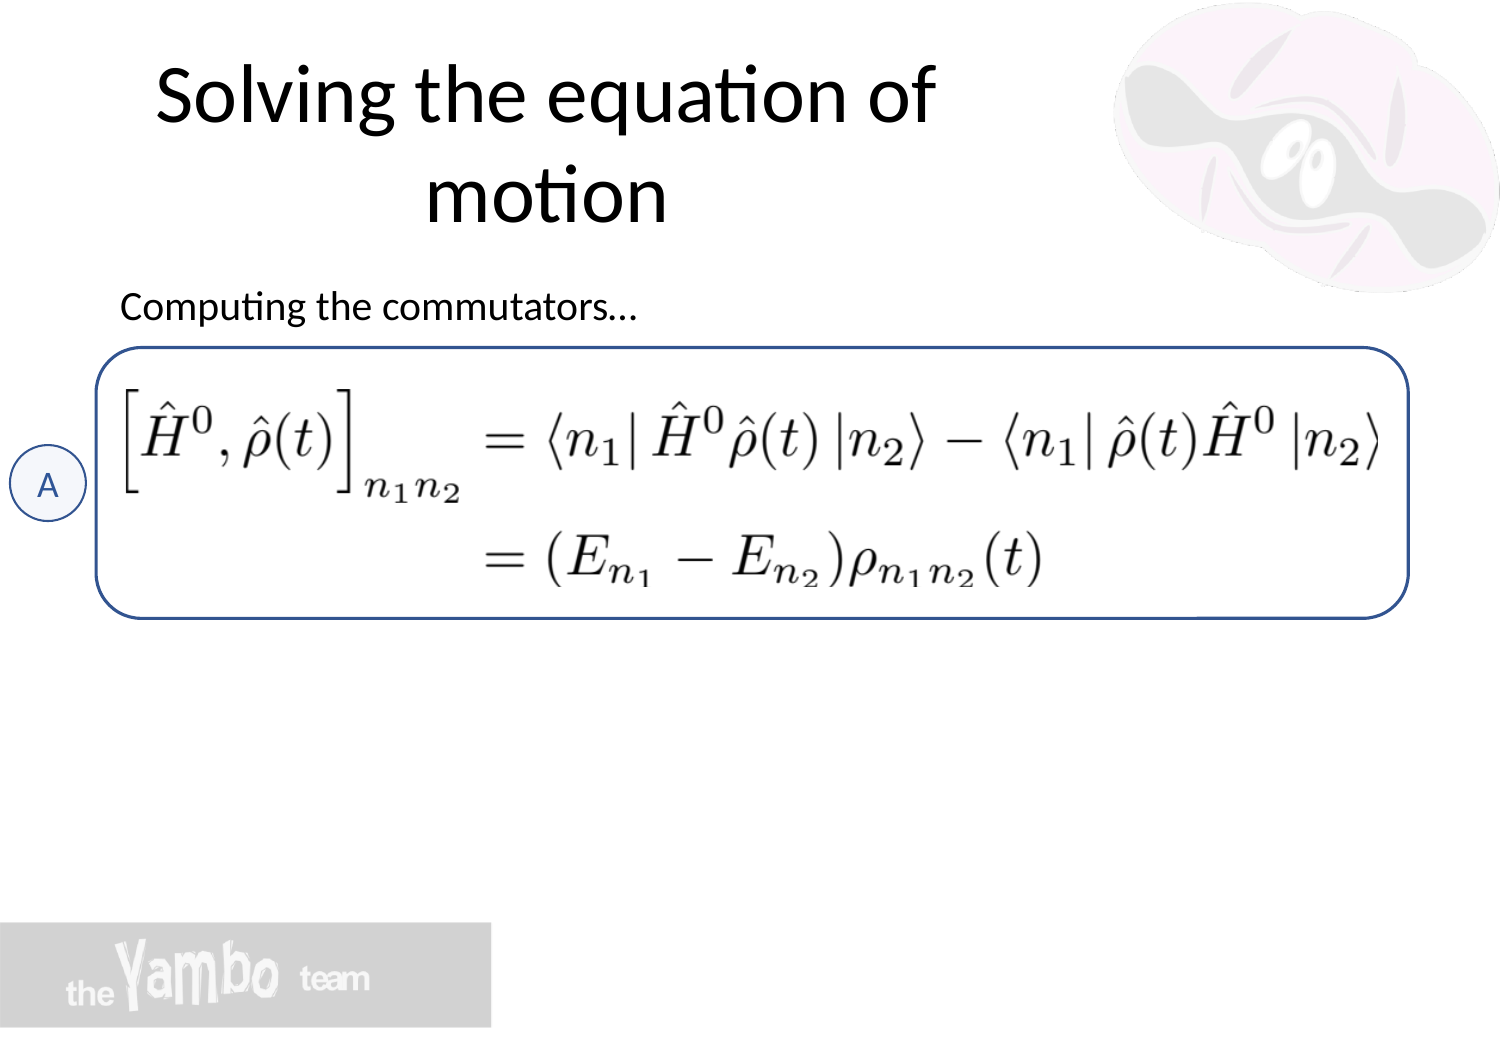

Solving the equation of motion
Computing the commutators…
A